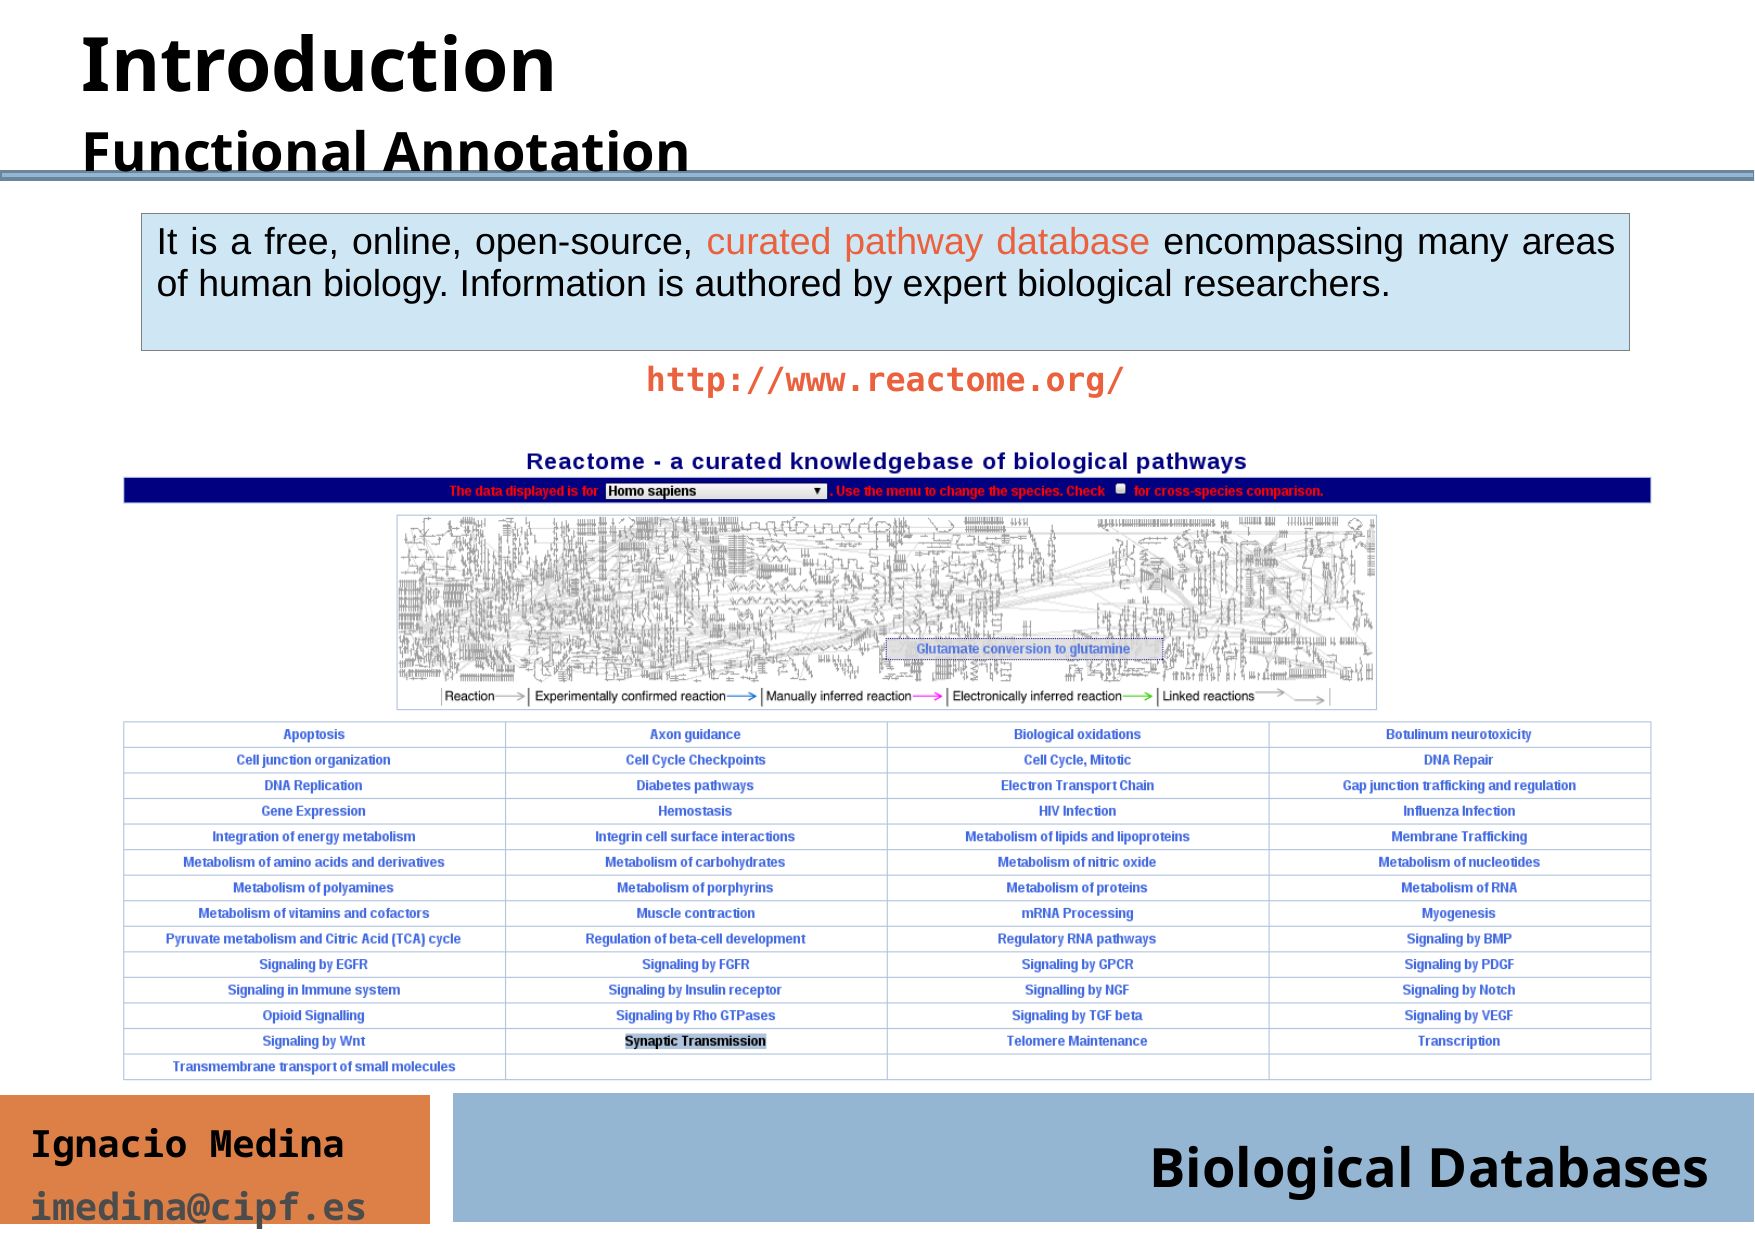

Introduction
Functional Annotation
#
It is a free, online, open-source, curated pathway database encompassing many areas of human biology. Information is authored by expert biological researchers.
http://www.reactome.org/
Ignacio Medina
imedina@cipf.es
Biological Databases